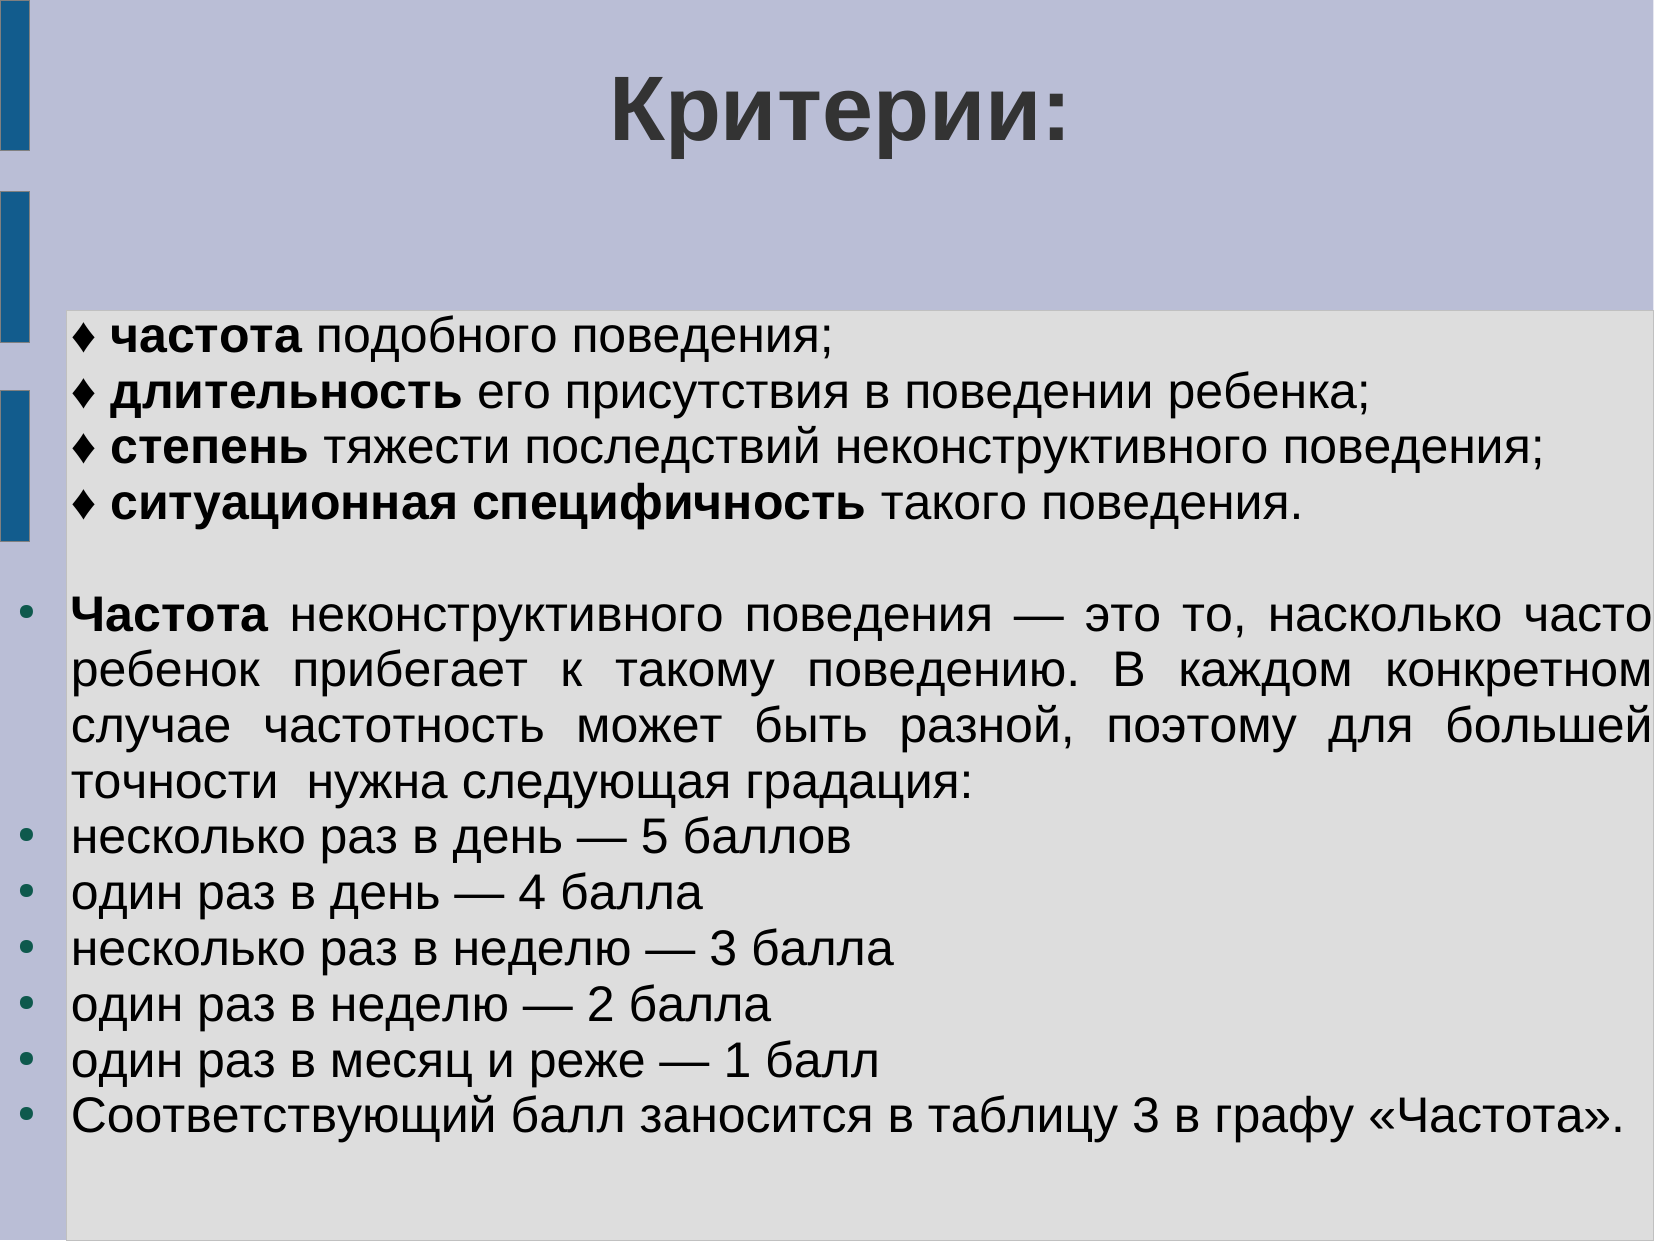

# Критерии:
♦ частота подобного поведения;
♦ длительность его присутствия в поведении ребенка;
♦ степень тяжести последствий неконструктивного поведения;
♦ ситуационная специфичность такого поведения.
Частота неконструктивного поведения — это то, насколько часто ребенок прибегает к такому поведению. В каждом конкретном случае частотность может быть разной, поэтому для большей точности нужна следующая градация:
несколько раз в день — 5 баллов
один раз в день — 4 балла
несколько раз в неделю — 3 балла
один раз в неделю — 2 балла
один раз в месяц и реже — 1 балл
Соответствующий балл заносится в таблицу 3 в графу «Частота».